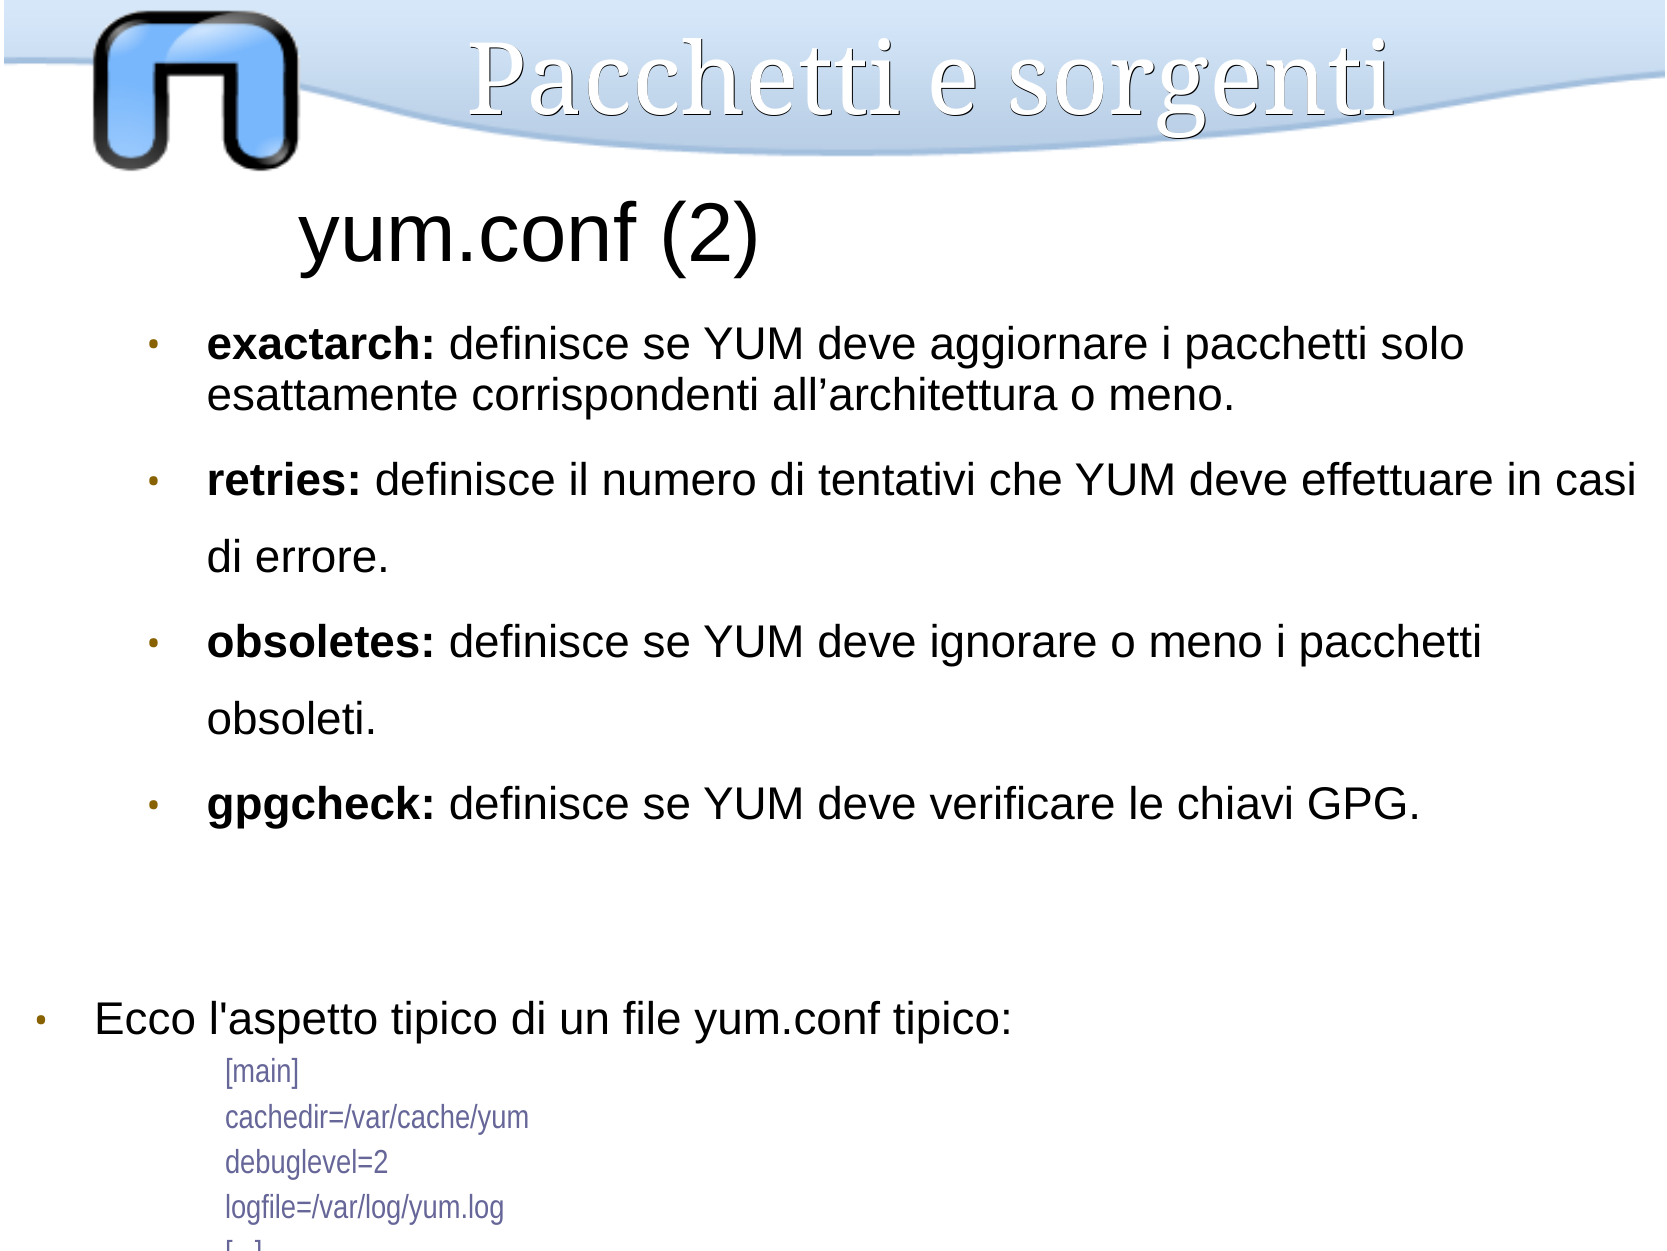

Pacchetti e sorgenti
# yum.conf (2)
exactarch: definisce se YUM deve aggiornare i pacchetti solo esattamente corrispondenti all’architettura o meno.
retries: definisce il numero di tentativi che YUM deve effettuare in casi di errore.
obsoletes: definisce se YUM deve ignorare o meno i pacchetti obsoleti.
gpgcheck: definisce se YUM deve verificare le chiavi GPG.
Ecco l'aspetto tipico di un file yum.conf tipico:
[main]
cachedir=/var/cache/yum
debuglevel=2
logfile=/var/log/yum.log
[...]